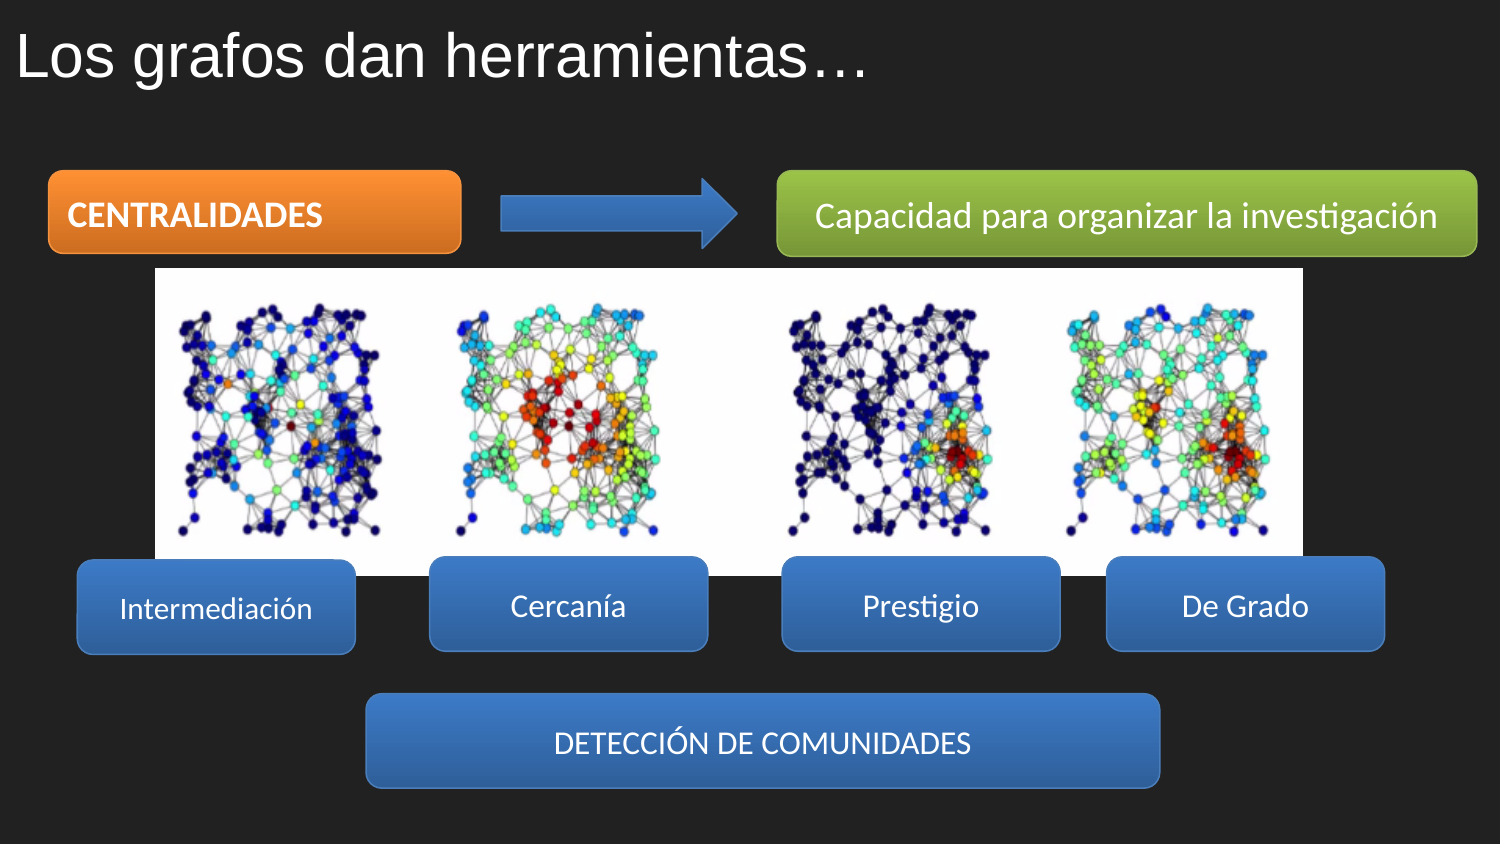

Los grafos dan herramientas…
CENTRALIDADES
Capacidad para organizar la investigación
Cercanía
Prestigio
De Grado
Intermediación
DETECCIÓN DE COMUNIDADES